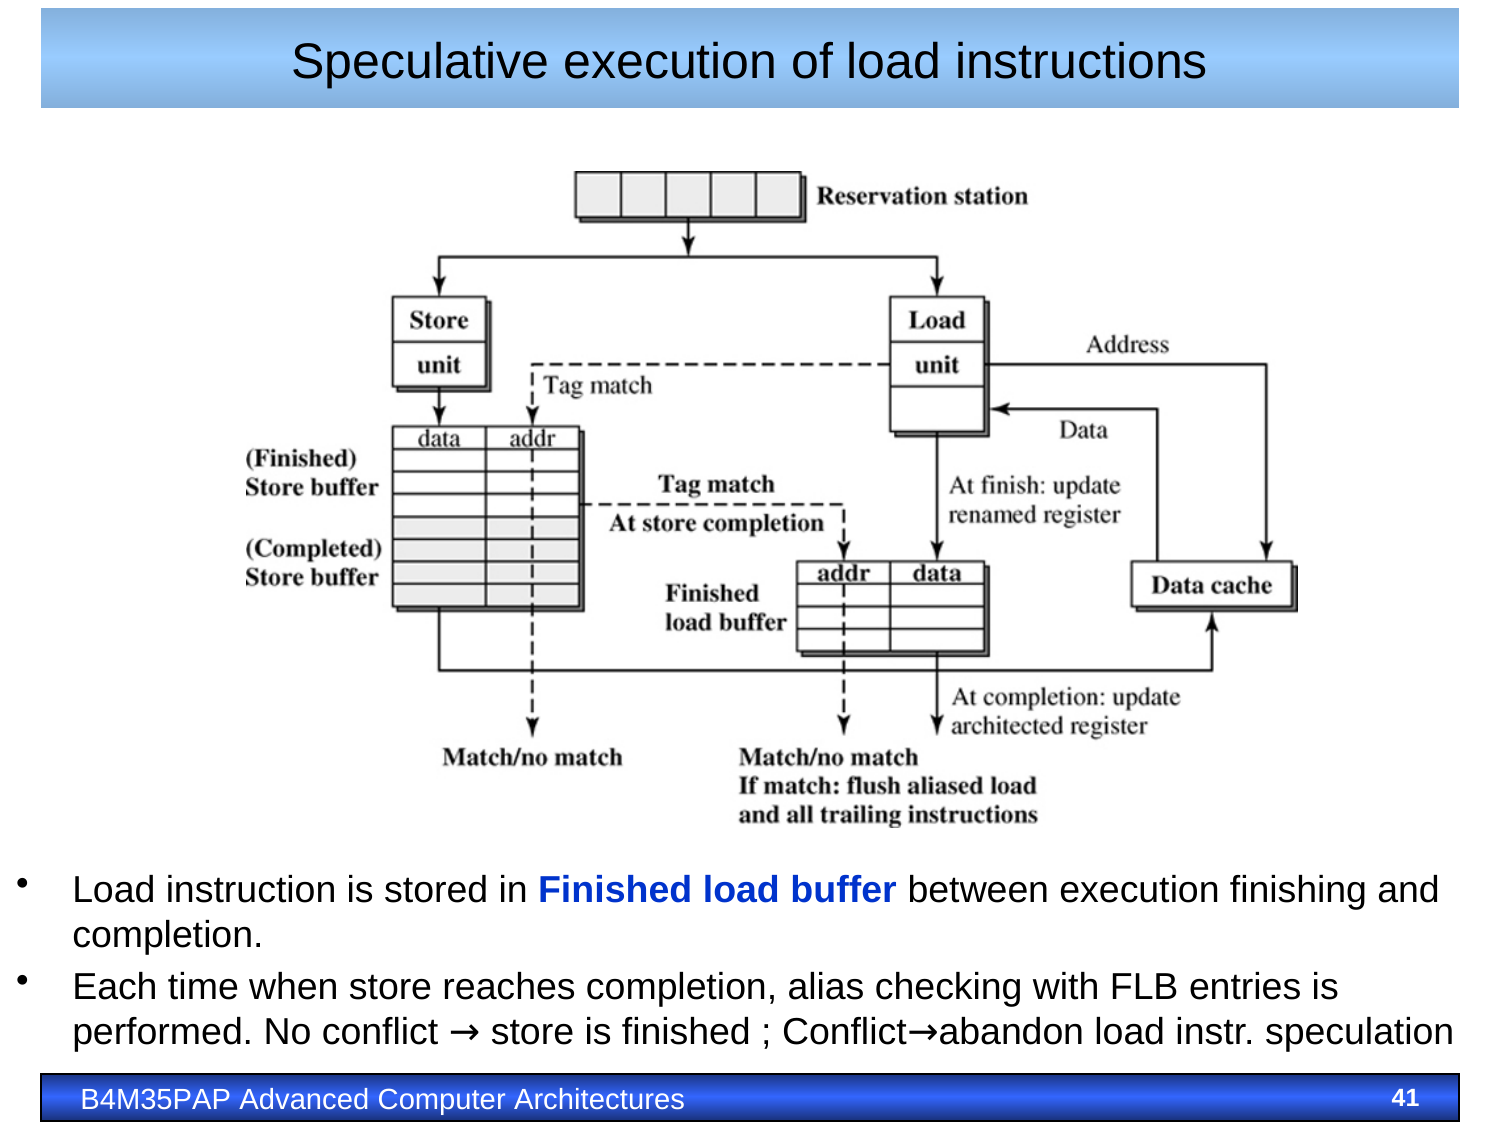

# Speculative execution of load instructions
Load instruction is stored in Finished load buffer between execution finishing and completion.
Each time when store reaches completion, alias checking with FLB entries is performed. No conflict → store is finished ; Conflict→abandon load instr. speculation